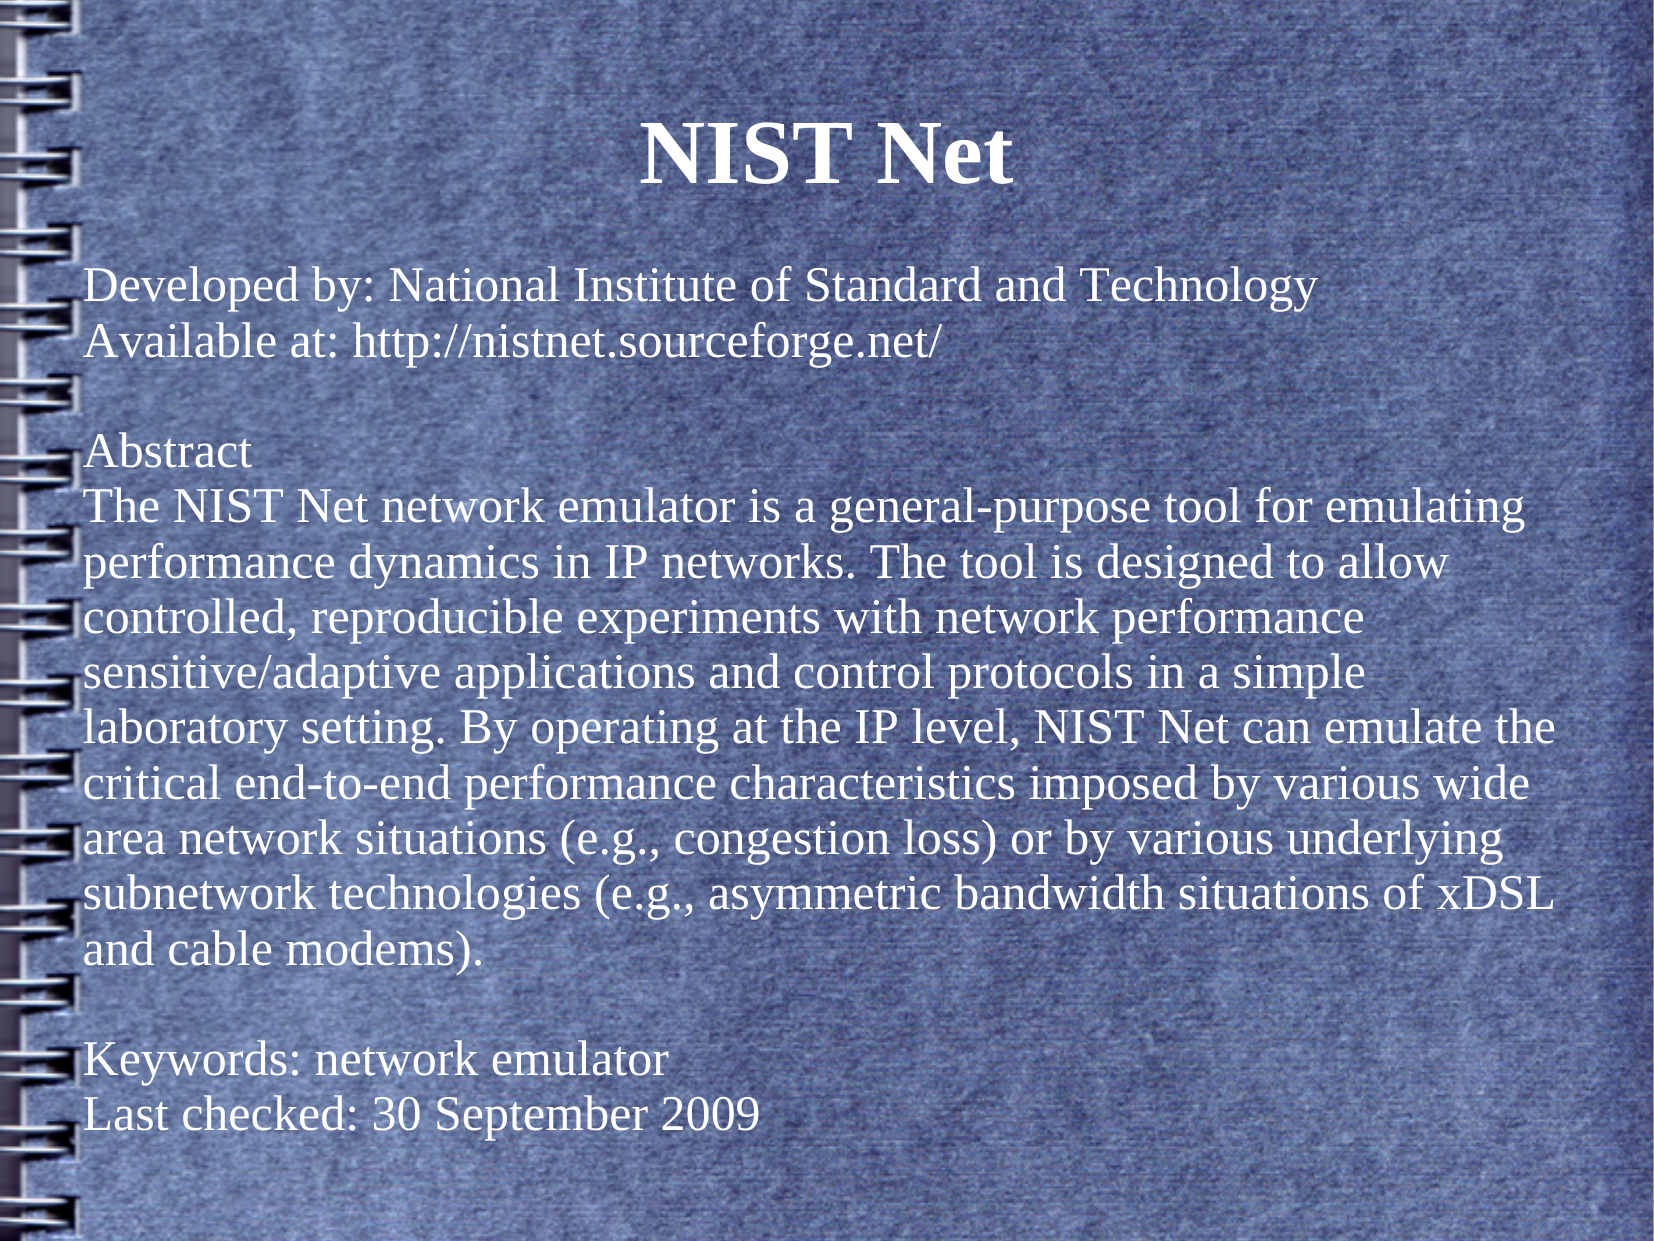

# NIST Net
Developed by: National Institute of Standard and Technology
Available at: http://nistnet.sourceforge.net/
Abstract
The NIST Net network emulator is a general-purpose tool for emulating performance dynamics in IP networks. The tool is designed to allow controlled, reproducible experiments with network performance sensitive/adaptive applications and control protocols in a simple laboratory setting. By operating at the IP level, NIST Net can emulate the critical end-to-end performance characteristics imposed by various wide area network situations (e.g., congestion loss) or by various underlying subnetwork technologies (e.g., asymmetric bandwidth situations of xDSL and cable modems).
Keywords: network emulator
Last checked: 30 September 2009